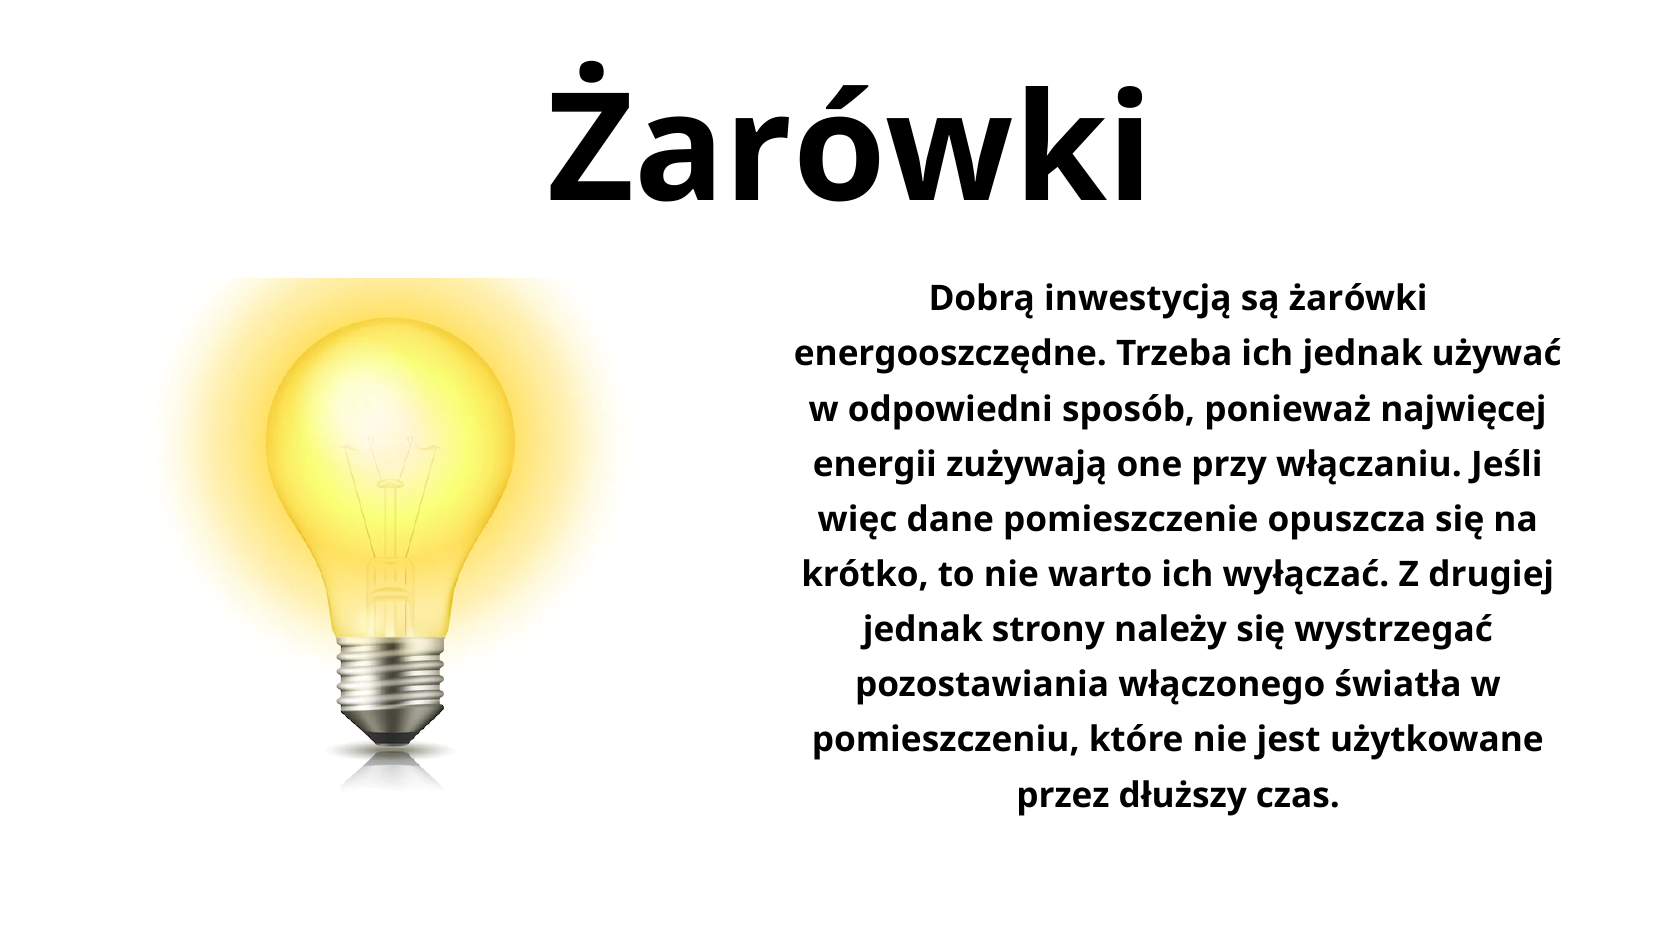

# Żarówki
Dobrą inwestycją są żarówki energooszczędne. Trzeba ich jednak używać w odpowiedni sposób, ponieważ najwięcej energii zużywają one przy włączaniu. Jeśli więc dane pomieszczenie opuszcza się na krótko, to nie warto ich wyłączać. Z drugiej jednak strony należy się wystrzegać pozostawiania włączonego światła w pomieszczeniu, które nie jest użytkowane przez dłuższy czas.